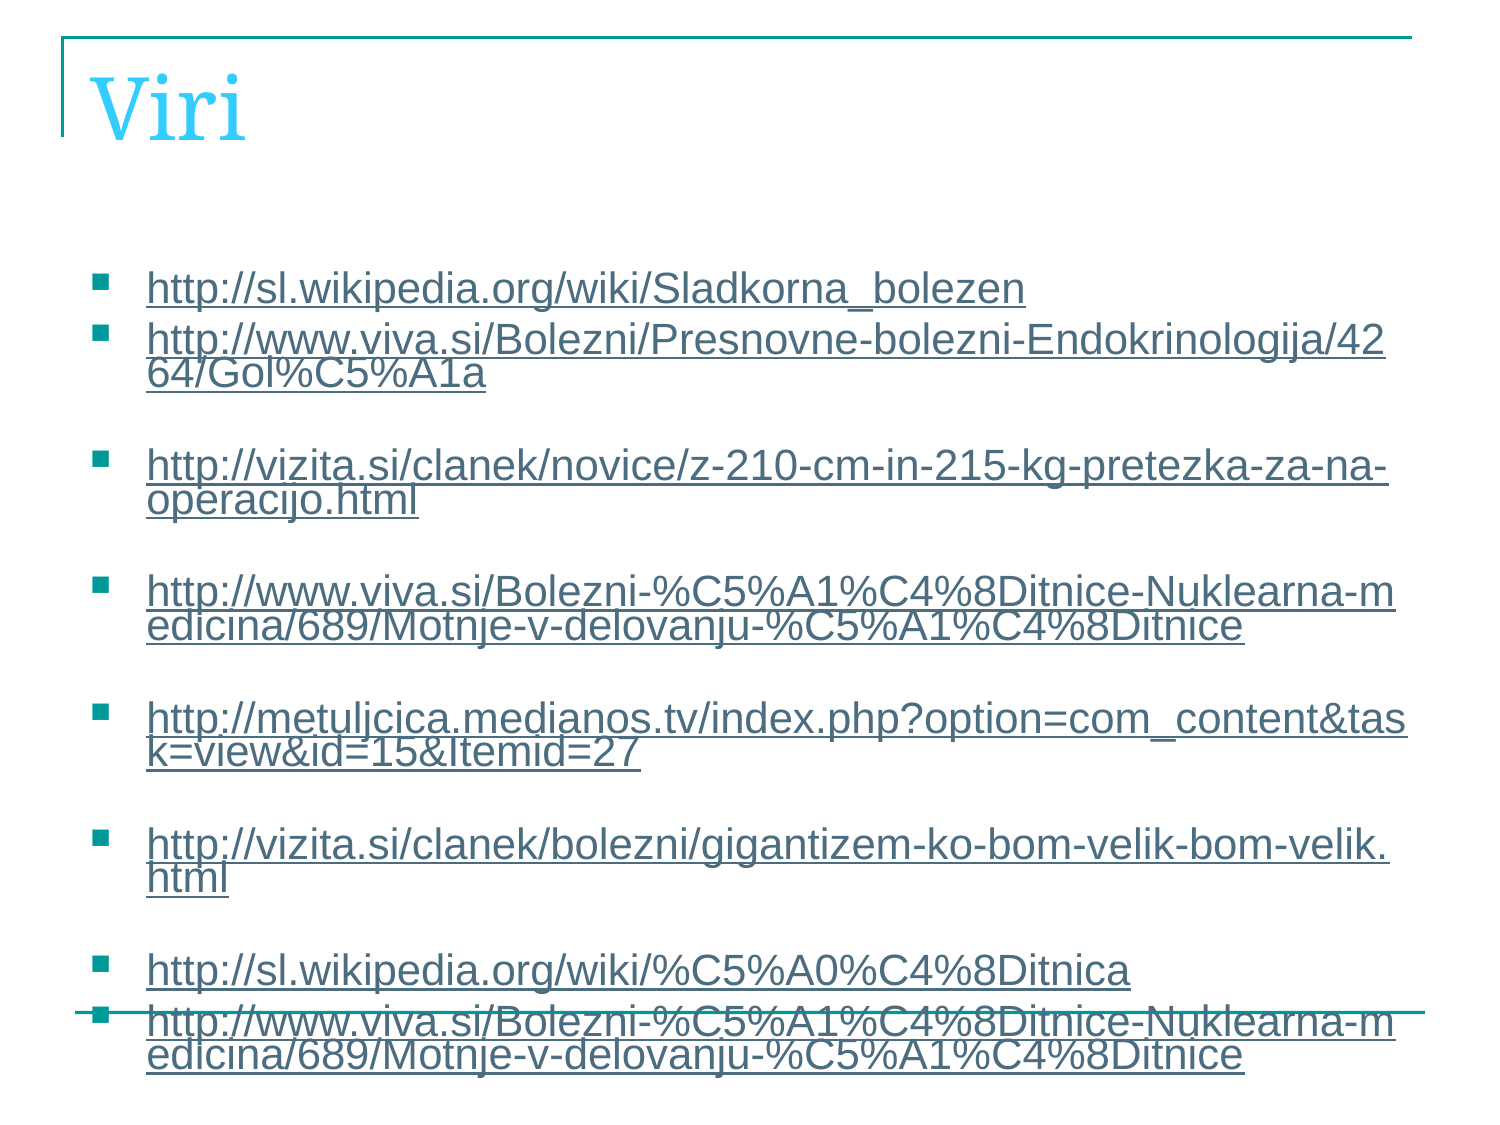

# Viri
http://sl.wikipedia.org/wiki/Sladkorna_bolezen
http://www.viva.si/Bolezni/Presnovne-bolezni-Endokrinologija/4264/Gol%C5%A1a
http://vizita.si/clanek/novice/z-210-cm-in-215-kg-pretezka-za-na-operacijo.html
http://www.viva.si/Bolezni-%C5%A1%C4%8Ditnice-Nuklearna-medicina/689/Motnje-v-delovanju-%C5%A1%C4%8Ditnice
http://metuljcica.medianos.tv/index.php?option=com_content&task=view&id=15&Itemid=27
http://vizita.si/clanek/bolezni/gigantizem-ko-bom-velik-bom-velik.html
http://sl.wikipedia.org/wiki/%C5%A0%C4%8Ditnica
http://www.viva.si/Bolezni-%C5%A1%C4%8Ditnice-Nuklearna-medicina/689/Motnje-v-delovanju-%C5%A1%C4%8Ditnice
Tatjana Kordiš: Moje telo; Ljubljana: Modrijan, 2005